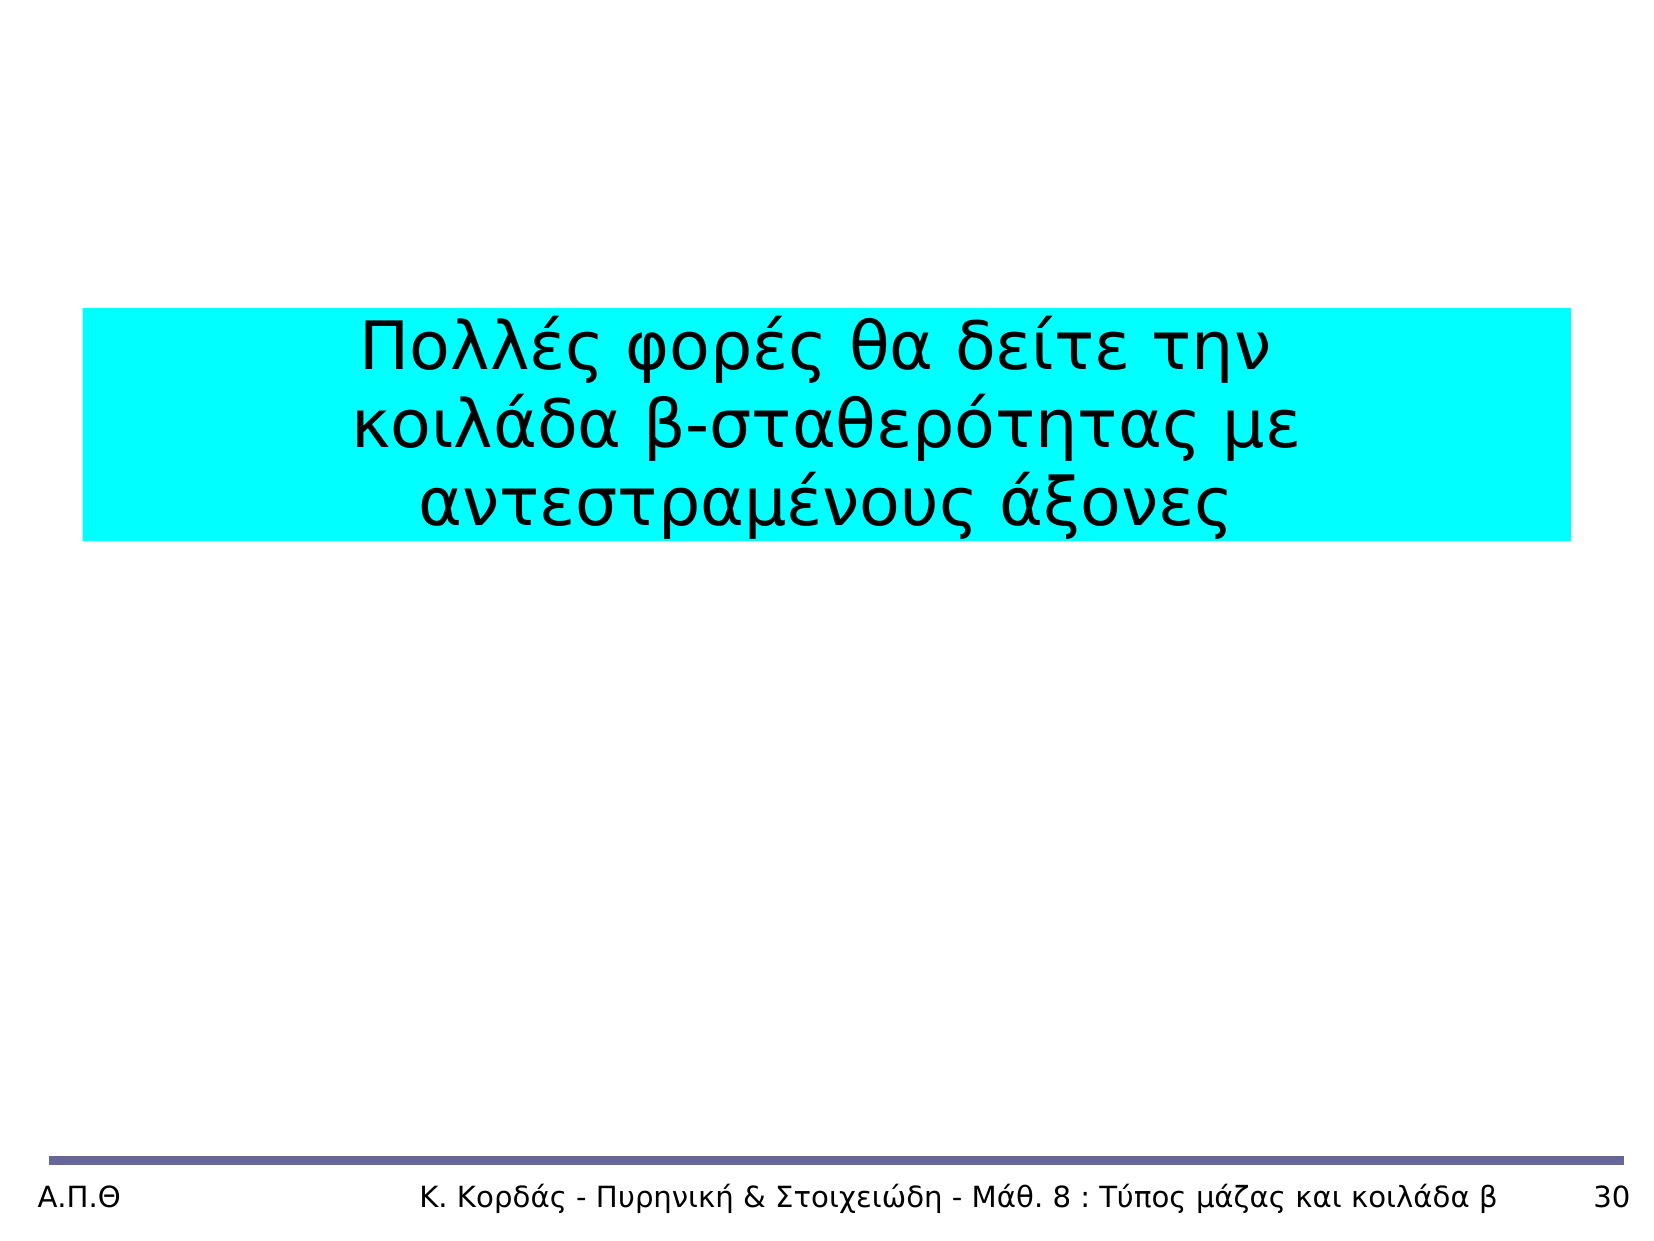

# Πολλές φορές θα δείτε την κοιλάδα β-σταθερότητας με αντεστραμένους άξονες
Α.Π.Θ
Κ. Κορδάς - Πυρηνική & Στοιχειώδη - Μάθ. 8 : Τύπος μάζας και κοιλάδα β
30